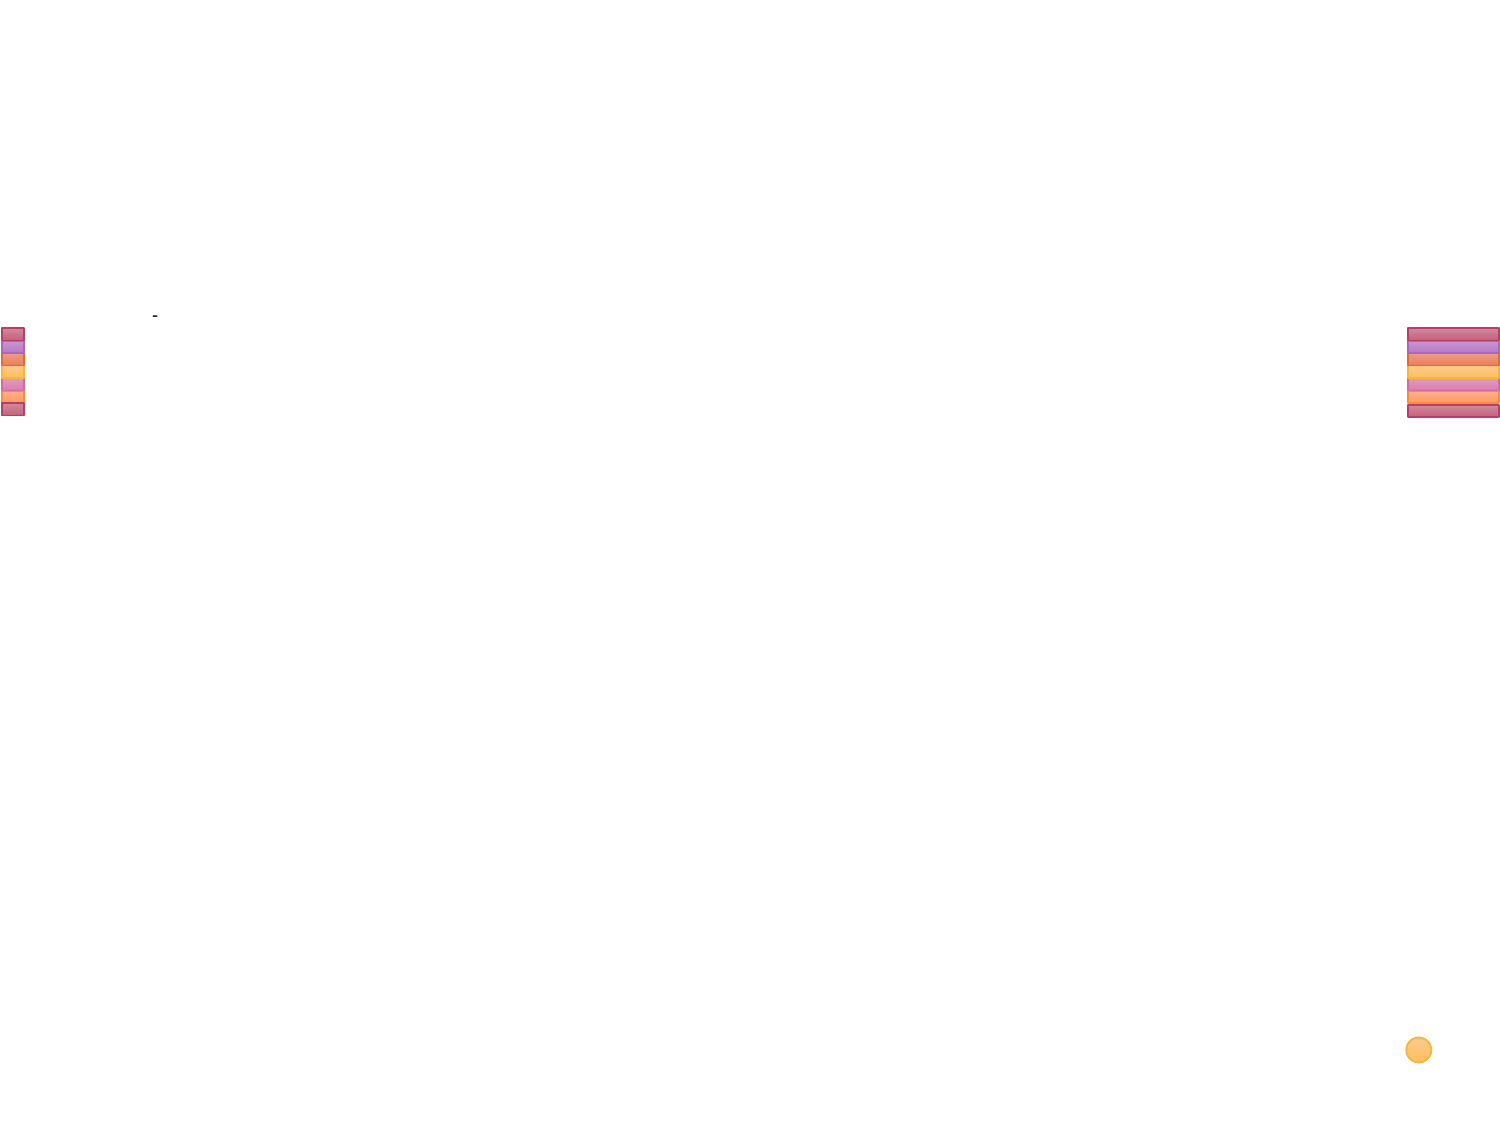

V.- FLEXIBILIDAD ESPACIAL
(V)
# 3) la mera mejora de la situación de la empresa no justificaría acudir a la flexibilidad externa (despidos), pues para ello arbitra el legislador las medidas de flexibilidad interna, como alternativa a los despidos, de forma y manera que un despido colectivo que tenga por finalidad promocionar una mera mejora en la competitividad y en la productividad de la empresa, así como en la mejor organización de sus sistemas de trabajo debería considerarse no ajustado a derecho, de la interpretación conjunta de los arts. 40,41, 51.1 y 52c) ET y el art. 8 RD 1483/12: MSA